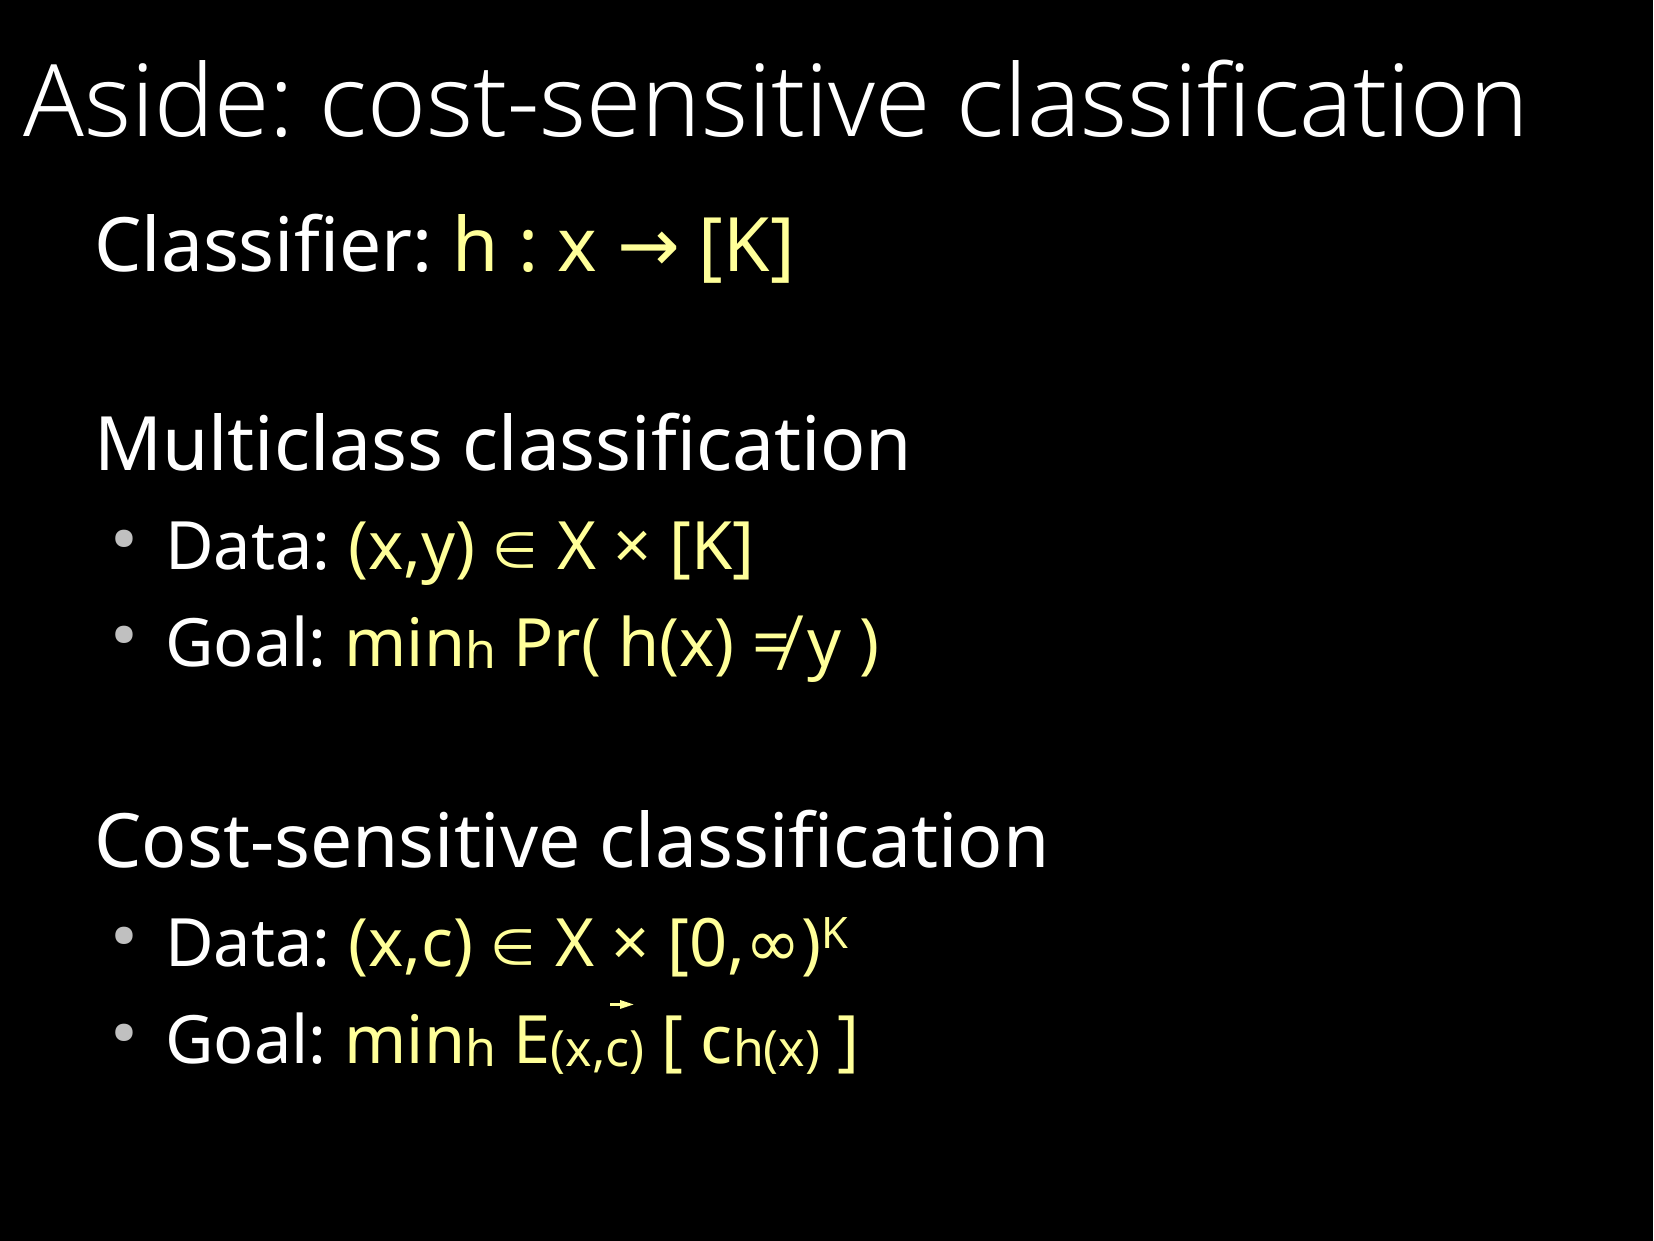

# Aside: cost-sensitive classification
Classifier: h : x → [K]
Multiclass classification
Data: (x,y) Î X × [K]
Goal: minh Pr( h(x) ≠ y )
Cost-sensitive classification
Data: (x,c) Î X × [0,∞)K
Goal: minh E(x,c) [ ch(x) ]